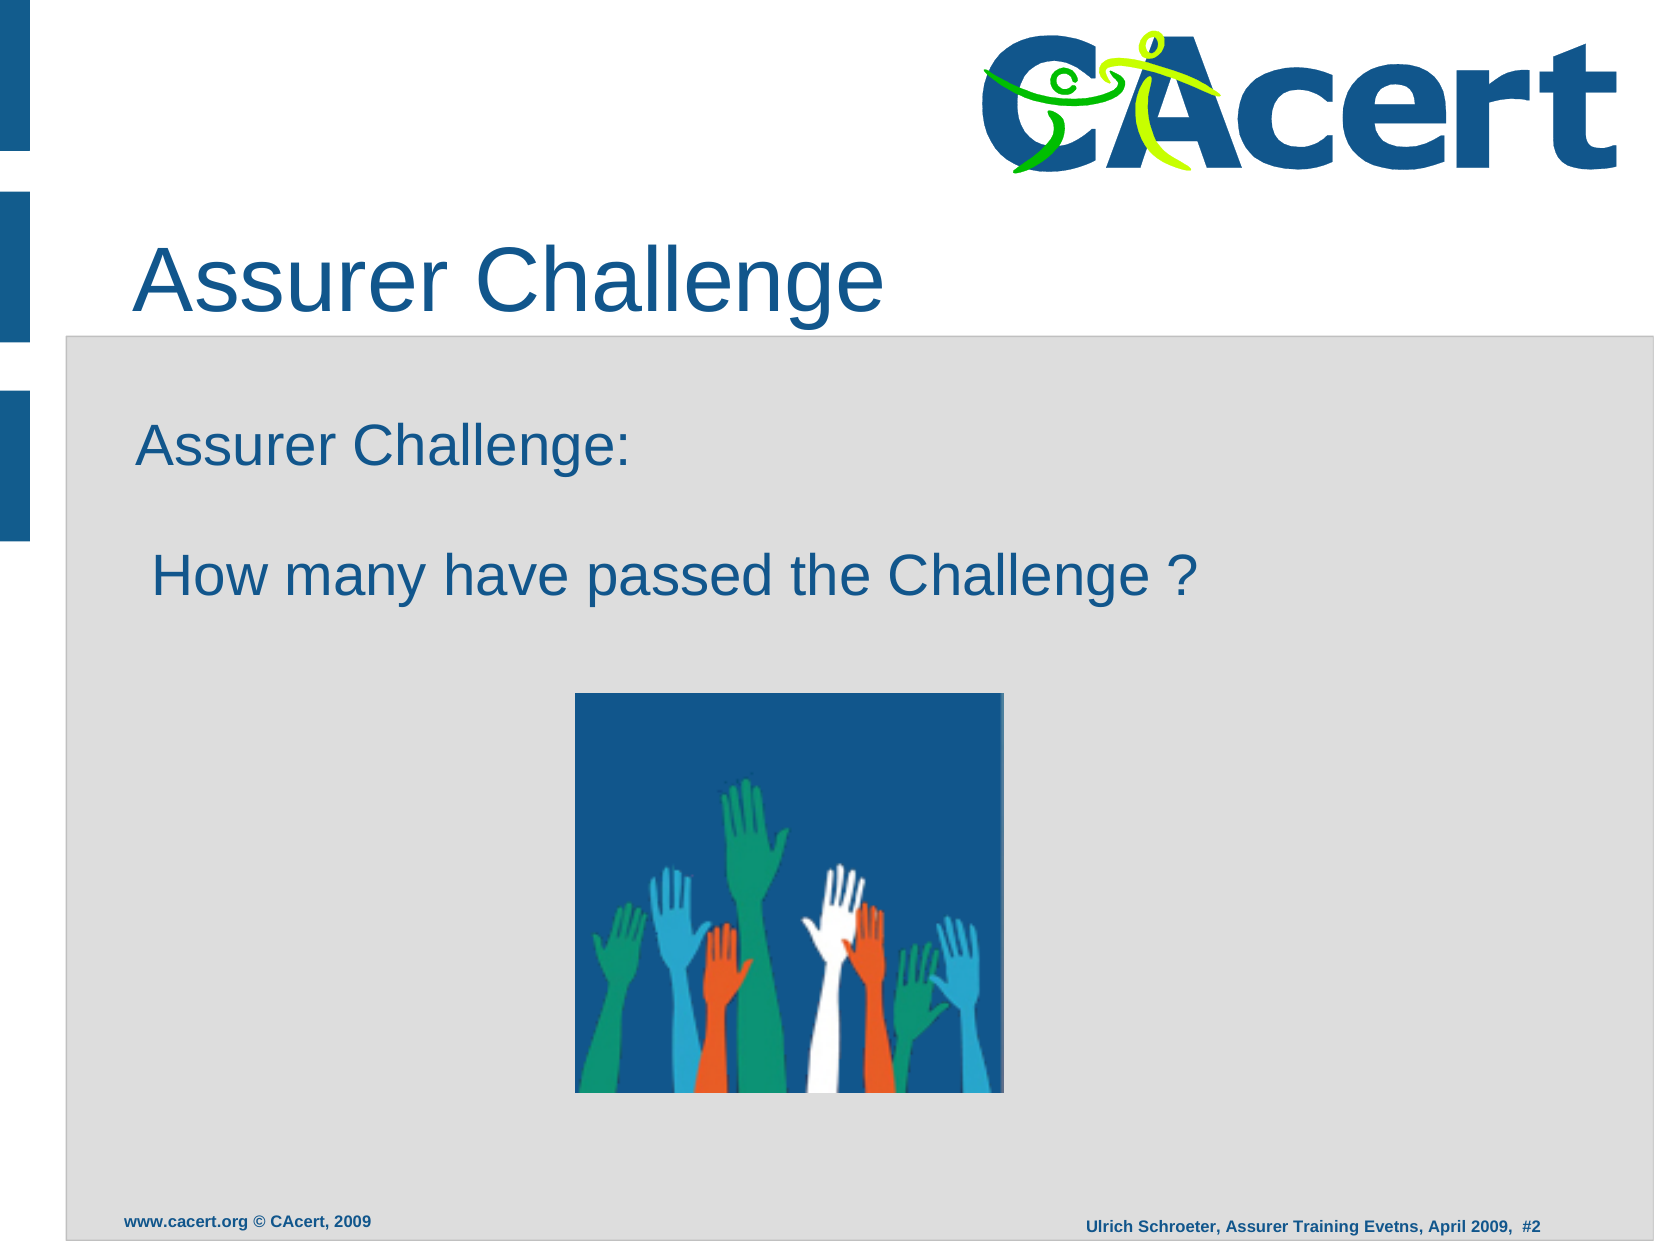

Assurer Challenge
Assurer Challenge:
 How many have passed the Challenge ?